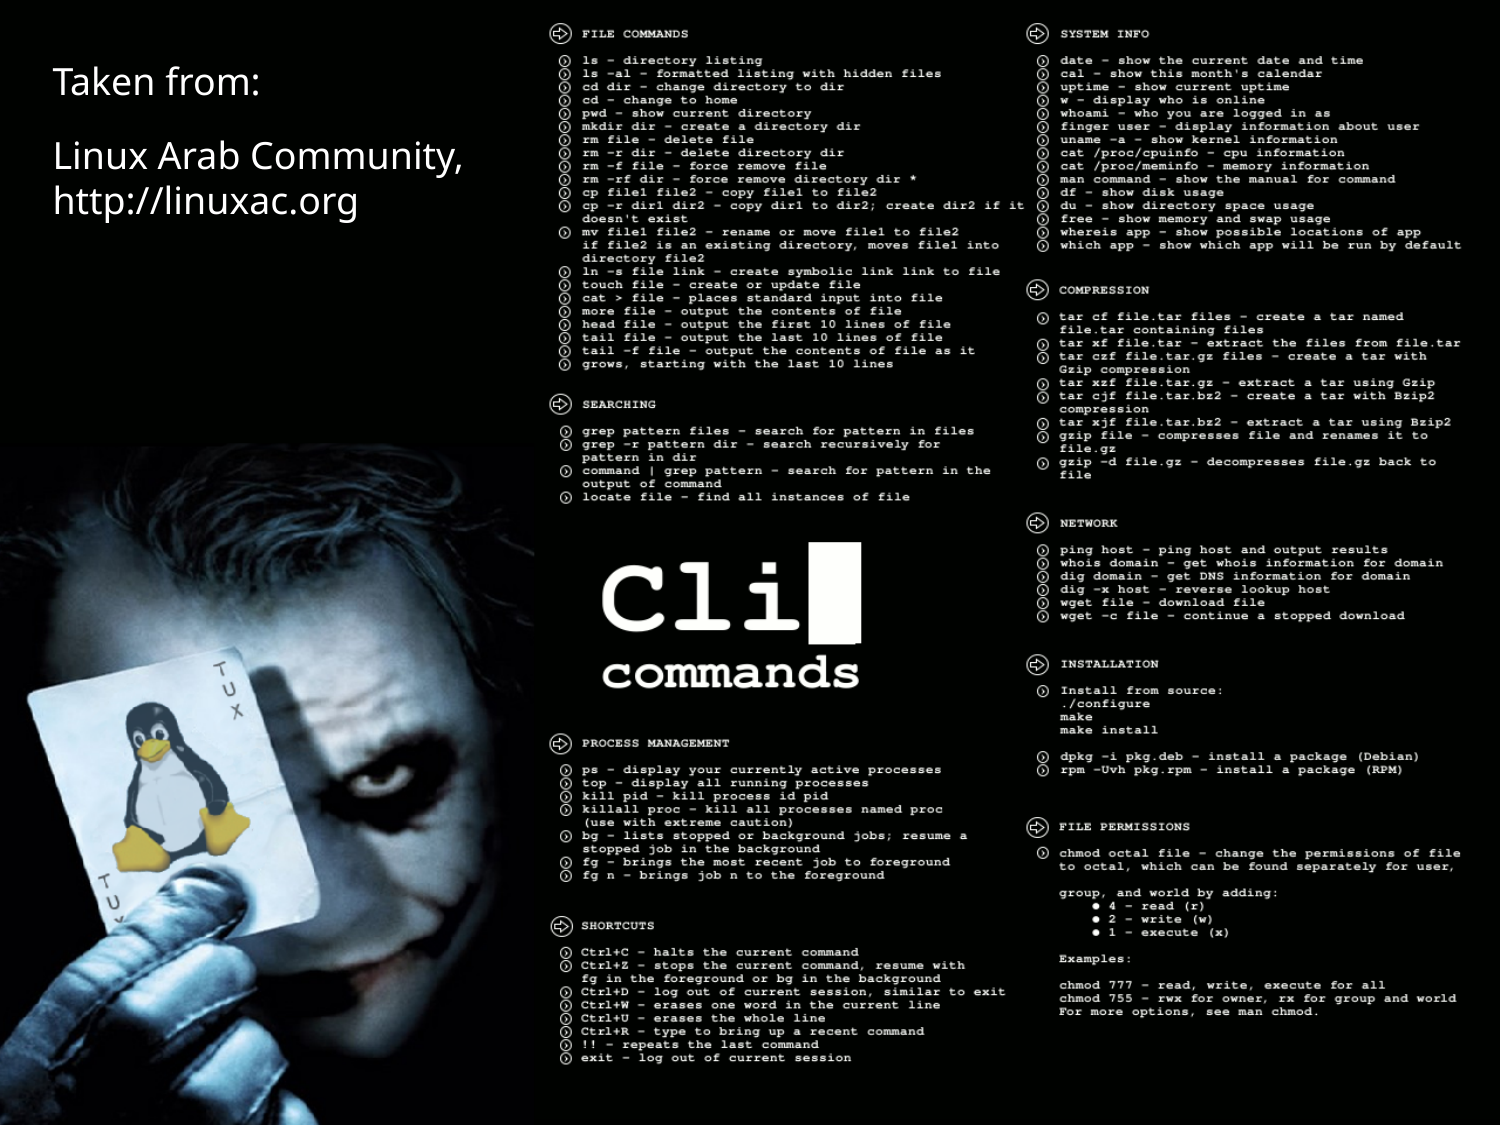

# Appendix – Linux Ref.
Taken from:
Linux Arab Community, http://linuxac.org